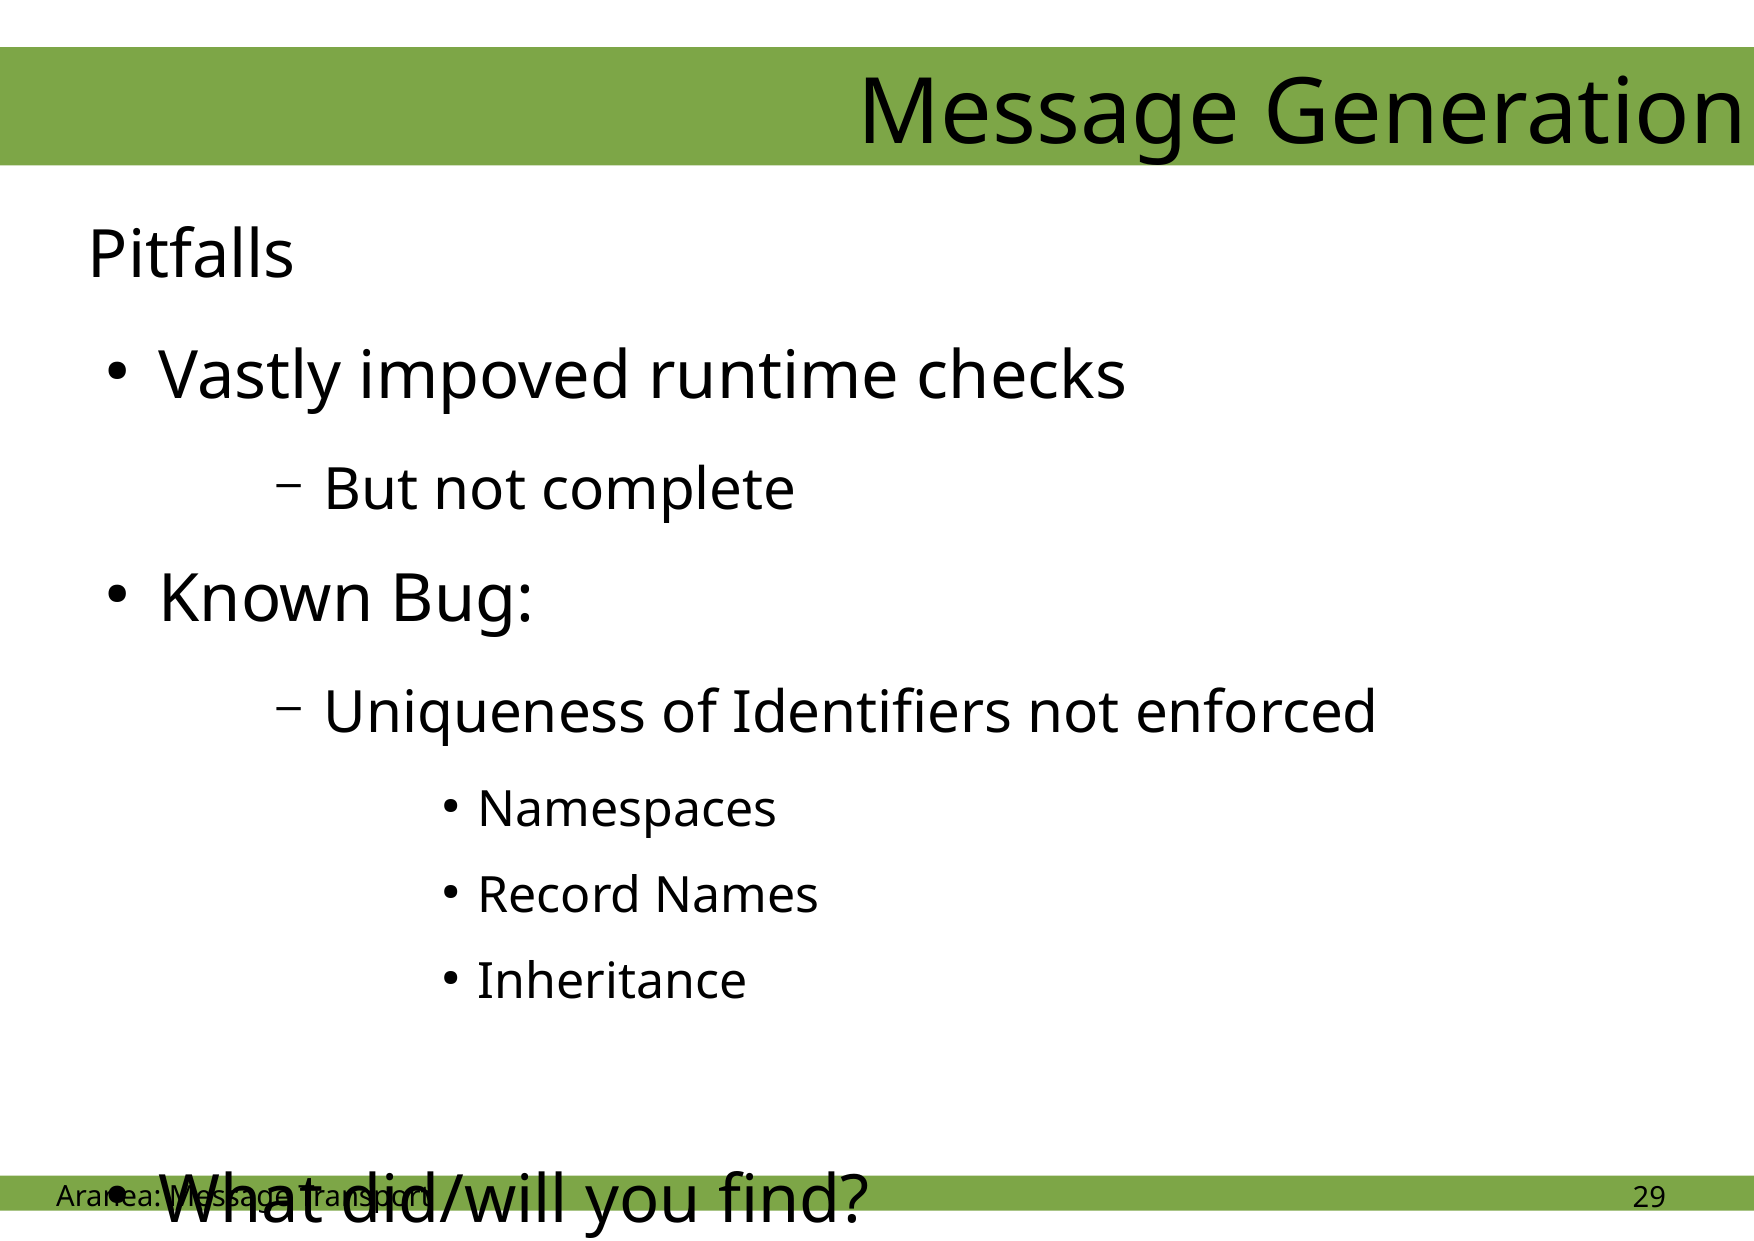

# Message Generation
Pitfalls
Vastly impoved runtime checks
But not complete
Known Bug:
Uniqueness of Identifiers not enforced
Namespaces
Record Names
Inheritance
What did/will you find?
29